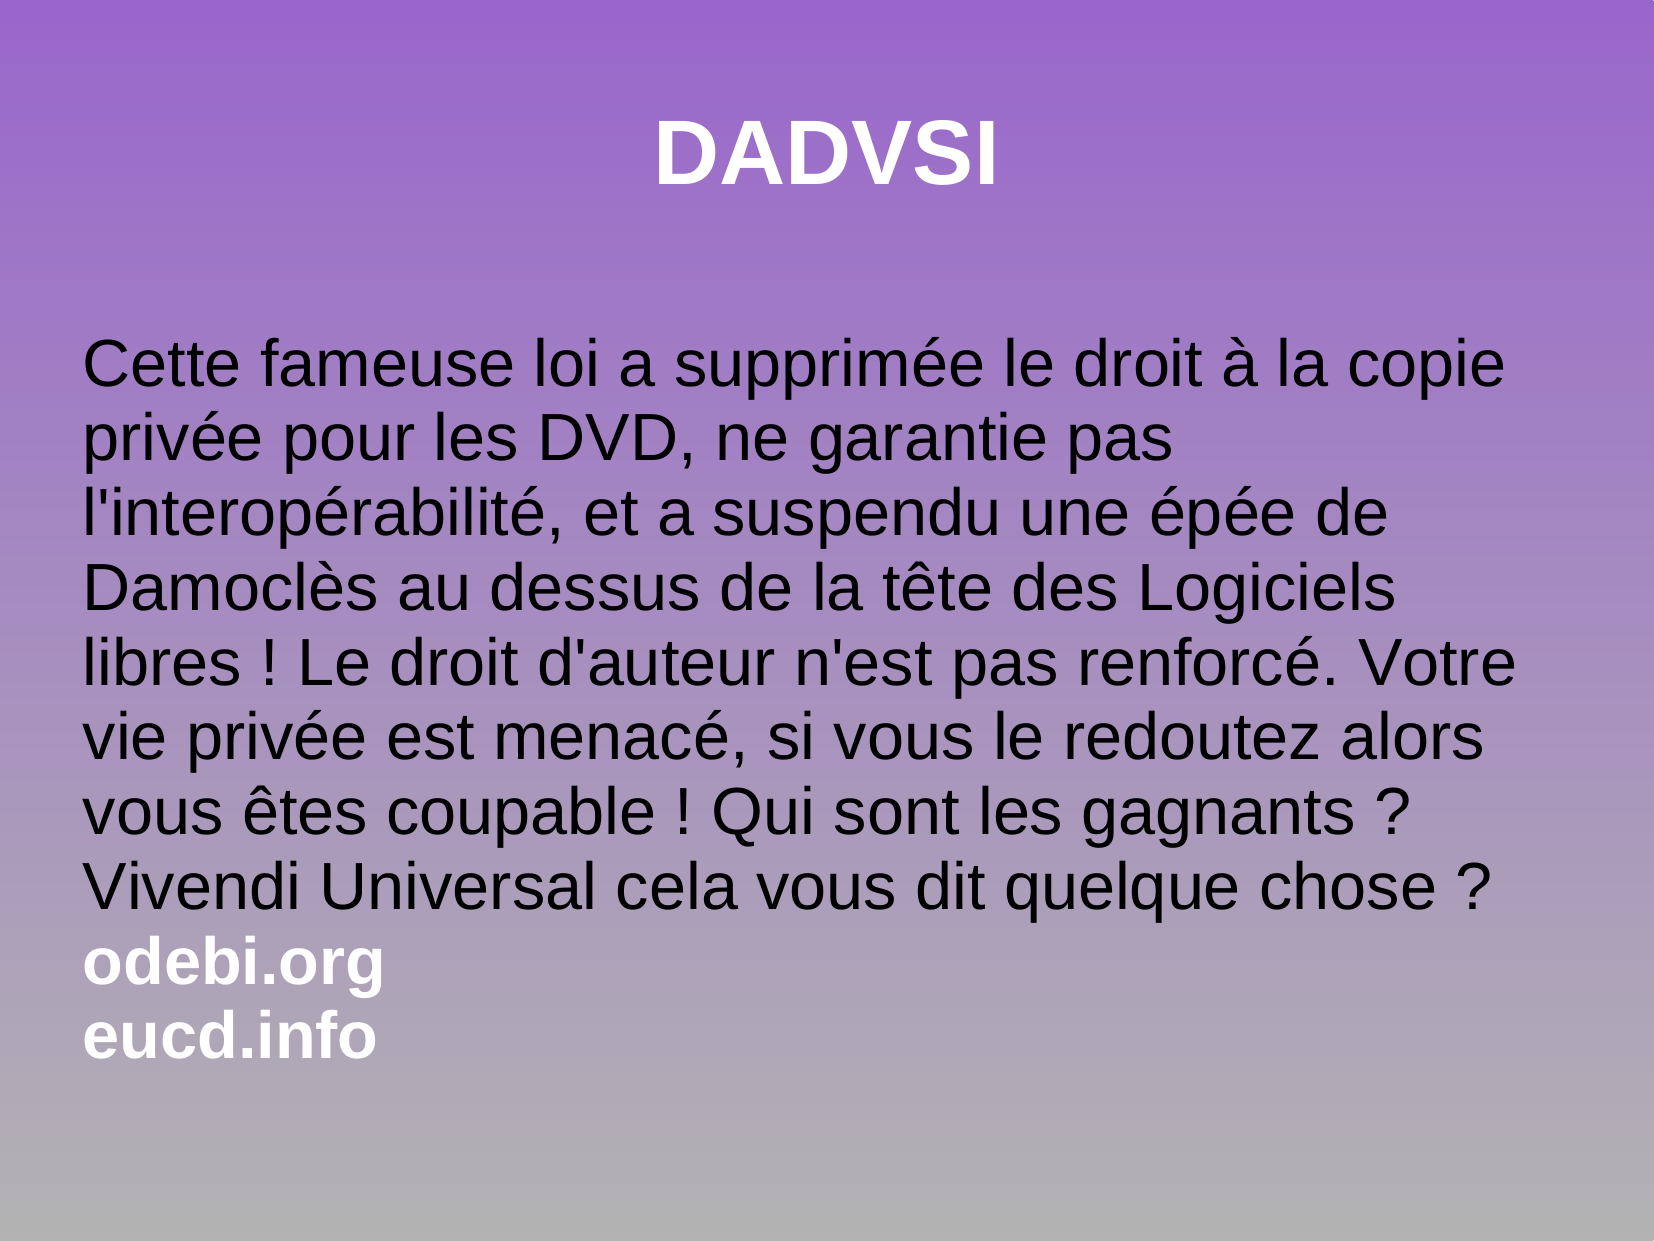

# DADVSI
Cette fameuse loi a supprimée le droit à la copie privée pour les DVD, ne garantie pas l'interopérabilité, et a suspendu une épée de Damoclès au dessus de la tête des Logiciels libres ! Le droit d'auteur n'est pas renforcé. Votre vie privée est menacé, si vous le redoutez alors vous êtes coupable ! Qui sont les gagnants ? Vivendi Universal cela vous dit quelque chose ?
odebi.org
eucd.info